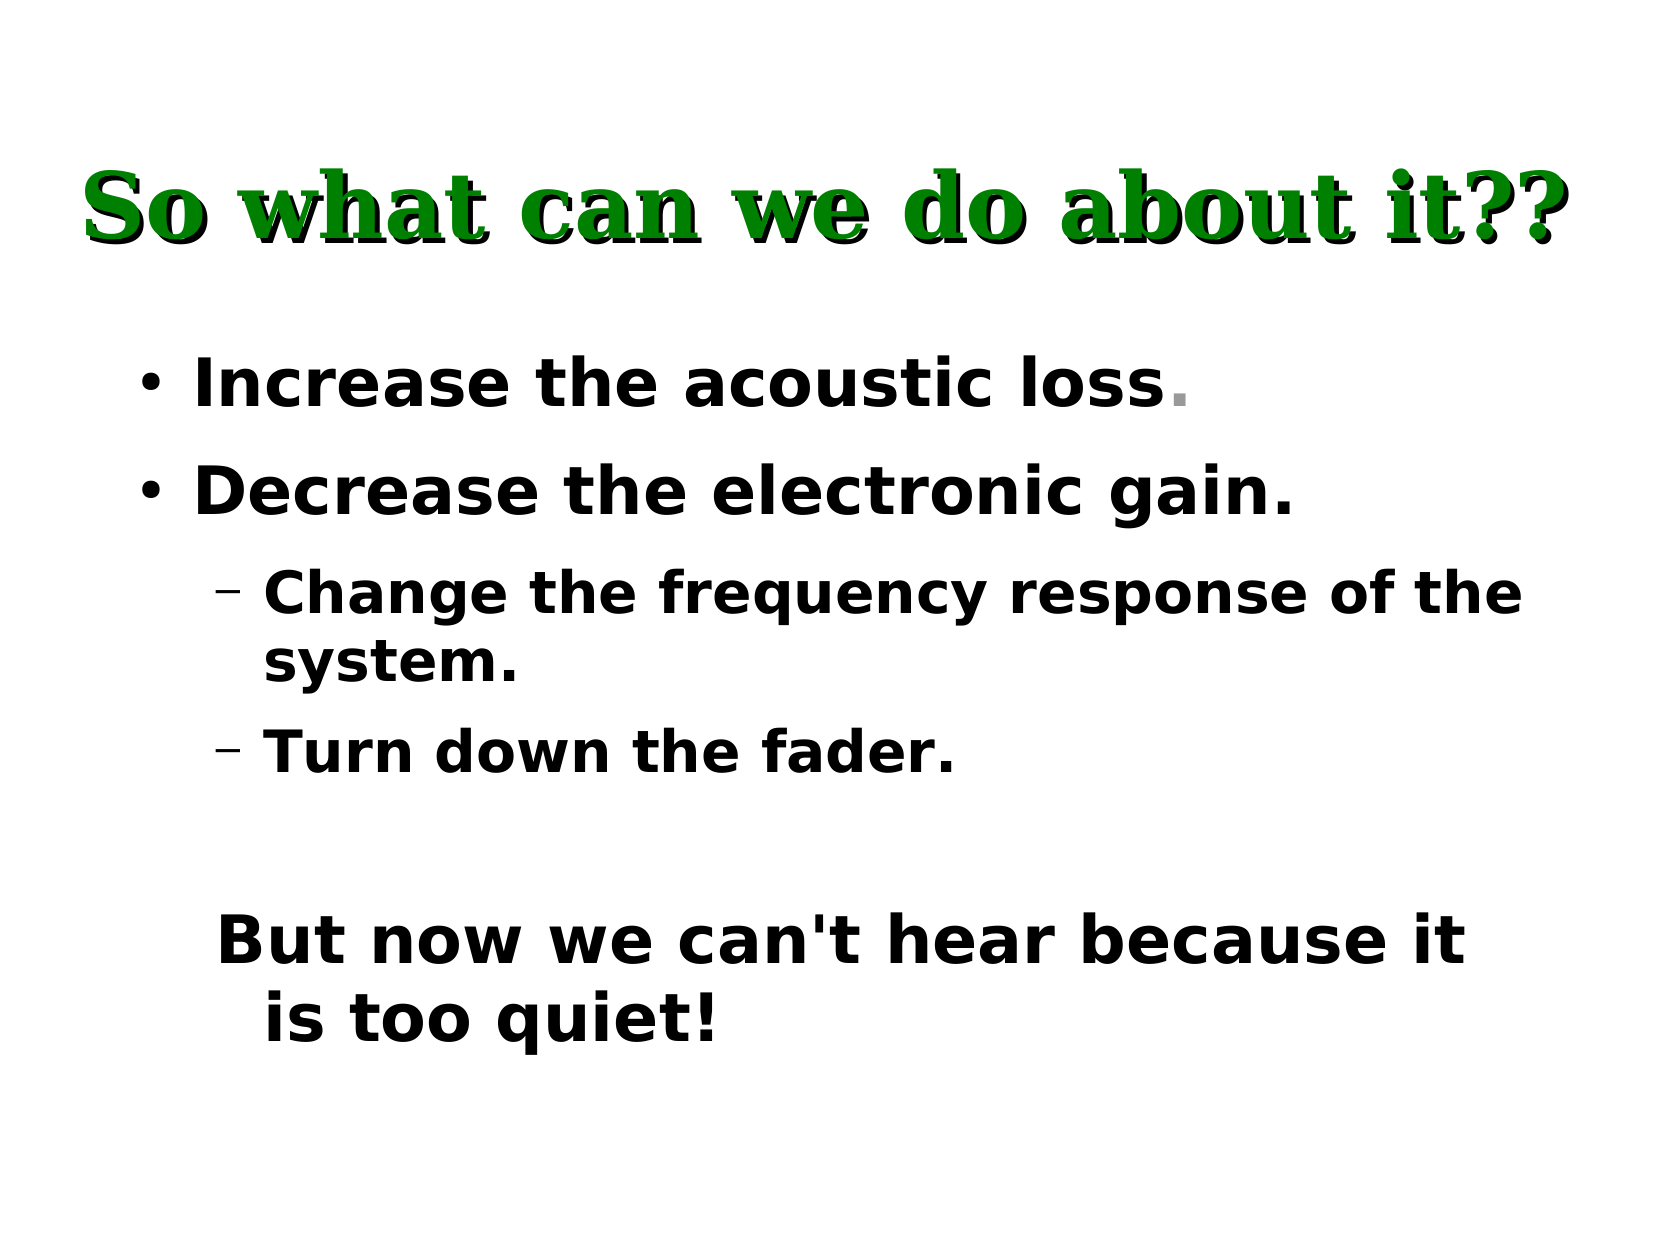

So what can we do about it??
# Increase the acoustic loss.
Decrease the electronic gain.
Change the frequency response of the system.
Turn down the fader.
But now we can't hear because it is too quiet!